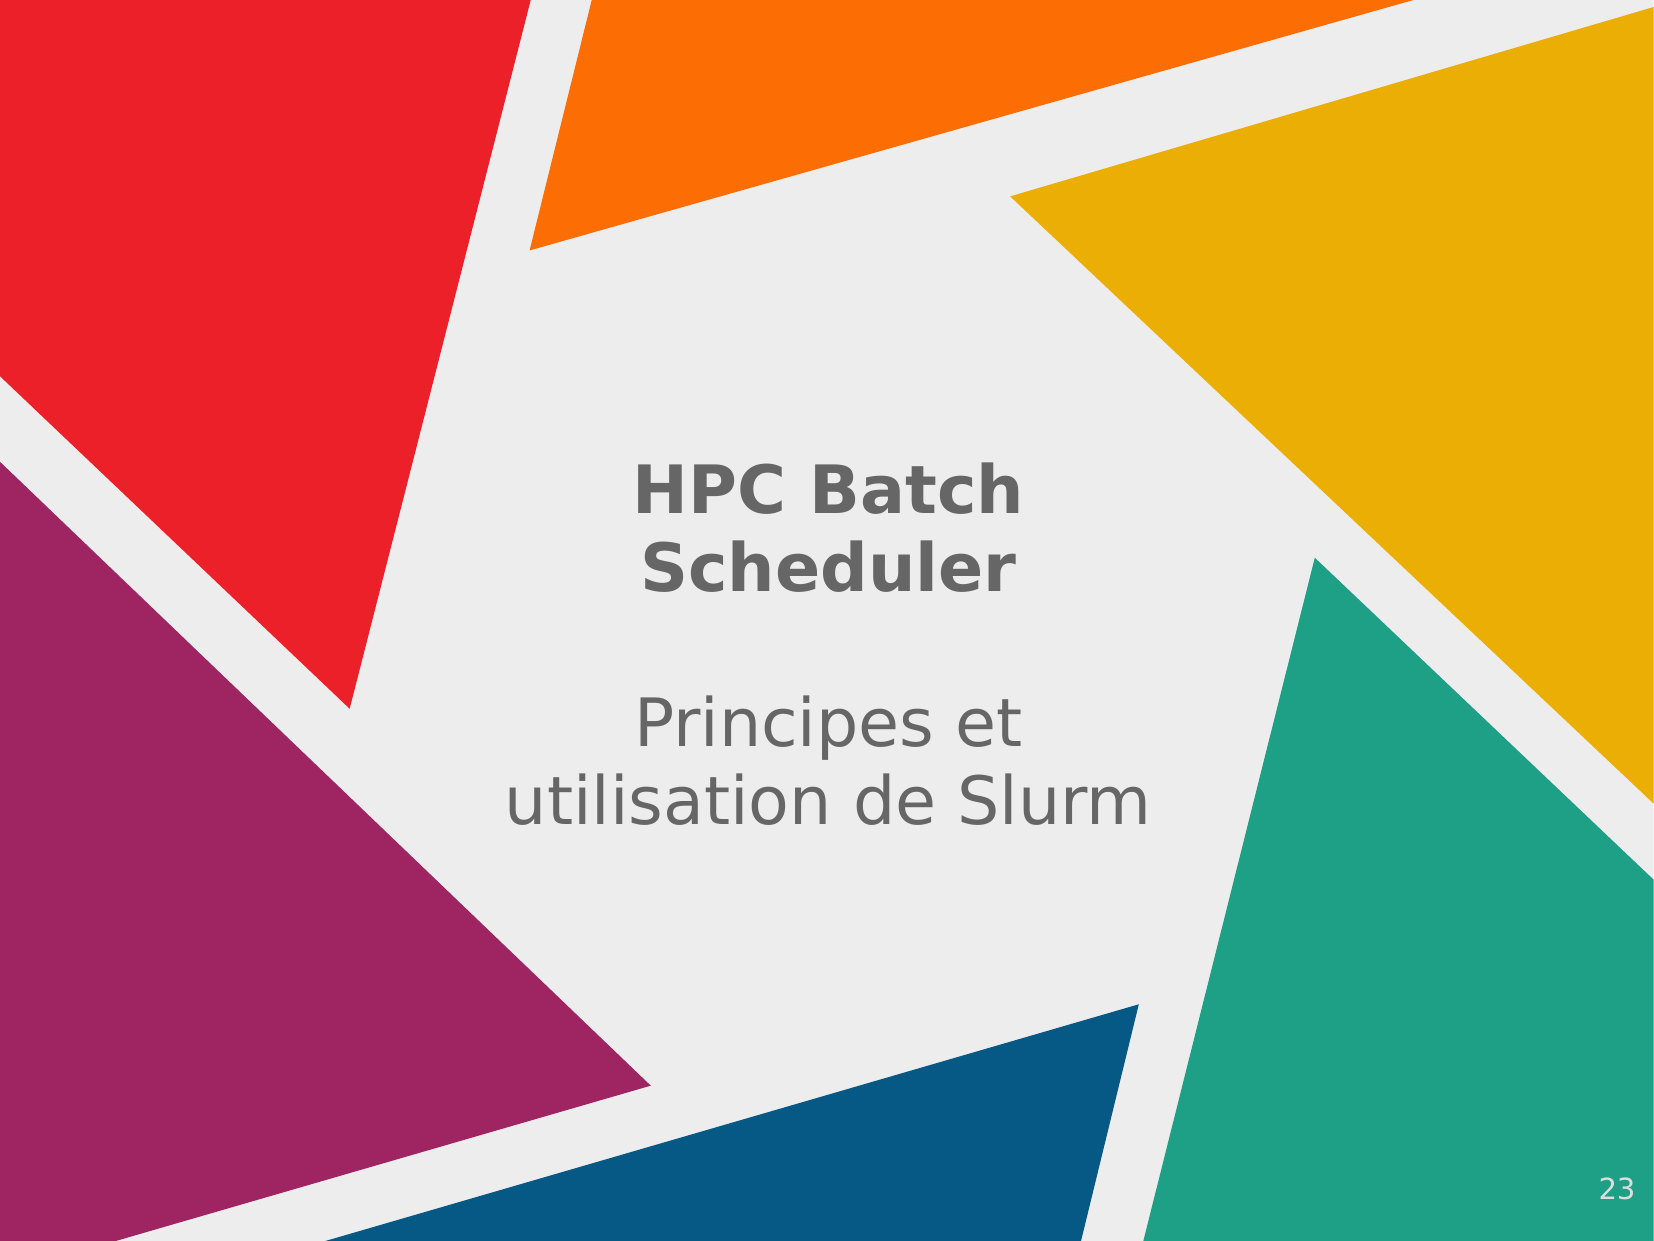

HPC Batch Scheduler
Principes et utilisation de Slurm
23